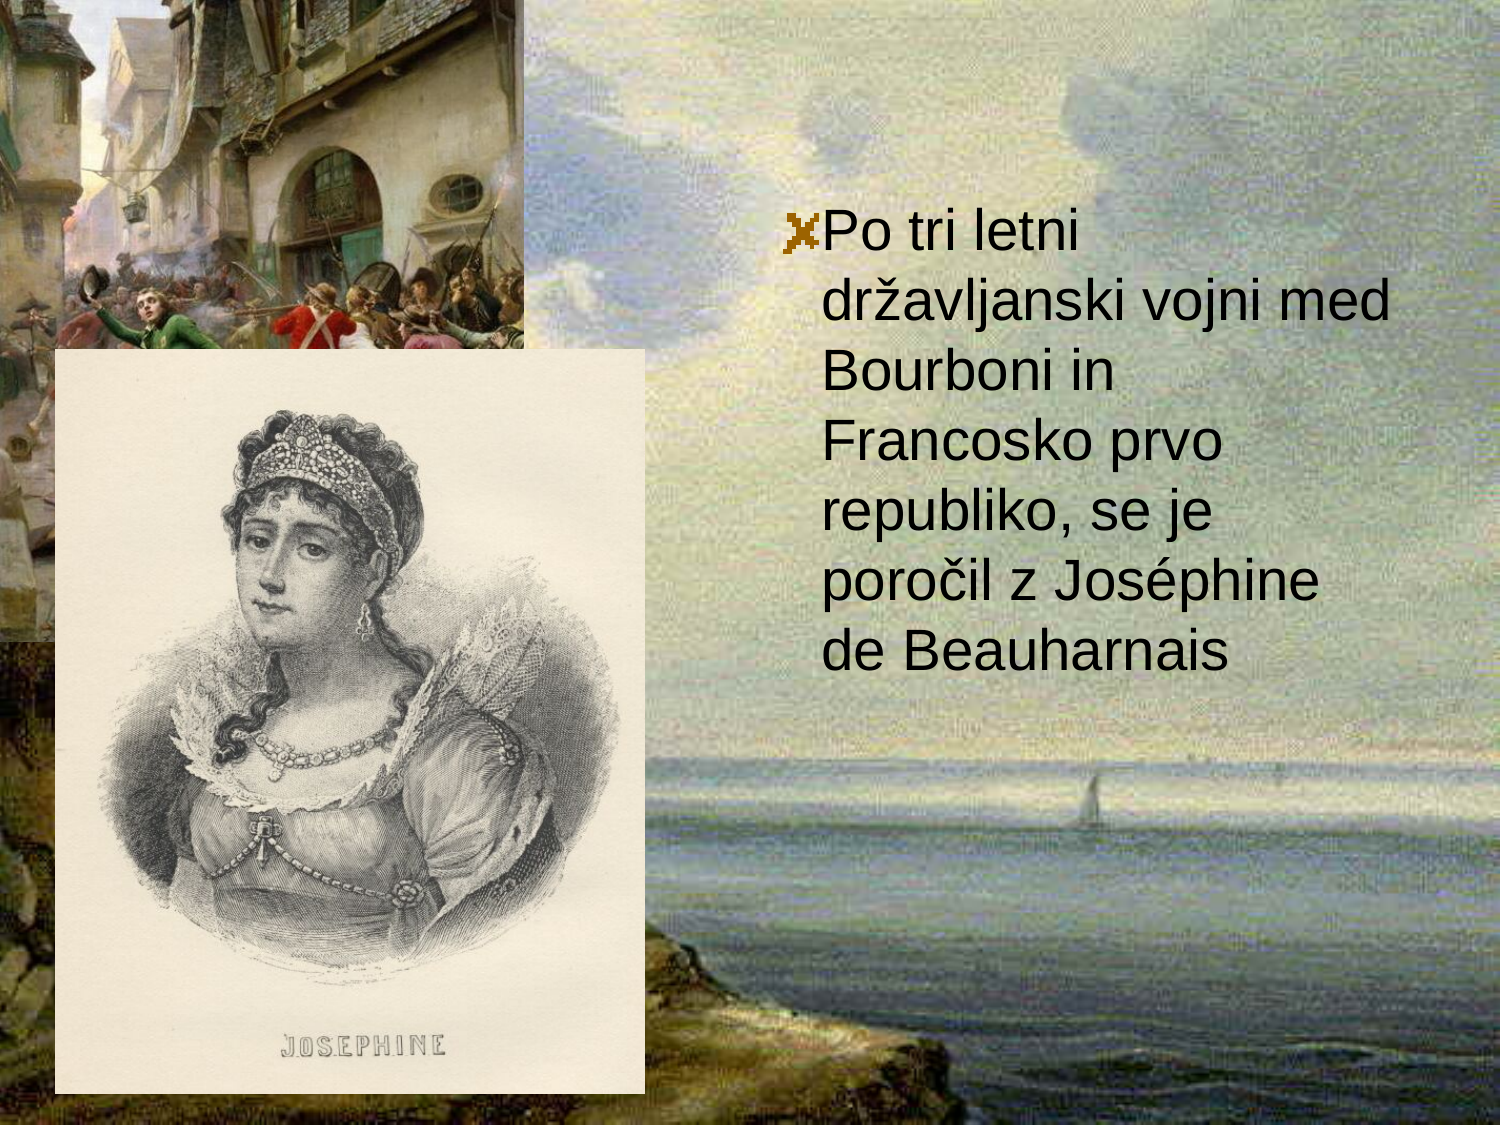

#
Po tri letni državljanski vojni med Bourboni in Francosko prvo republiko, se je poročil z Joséphine de Beauharnais